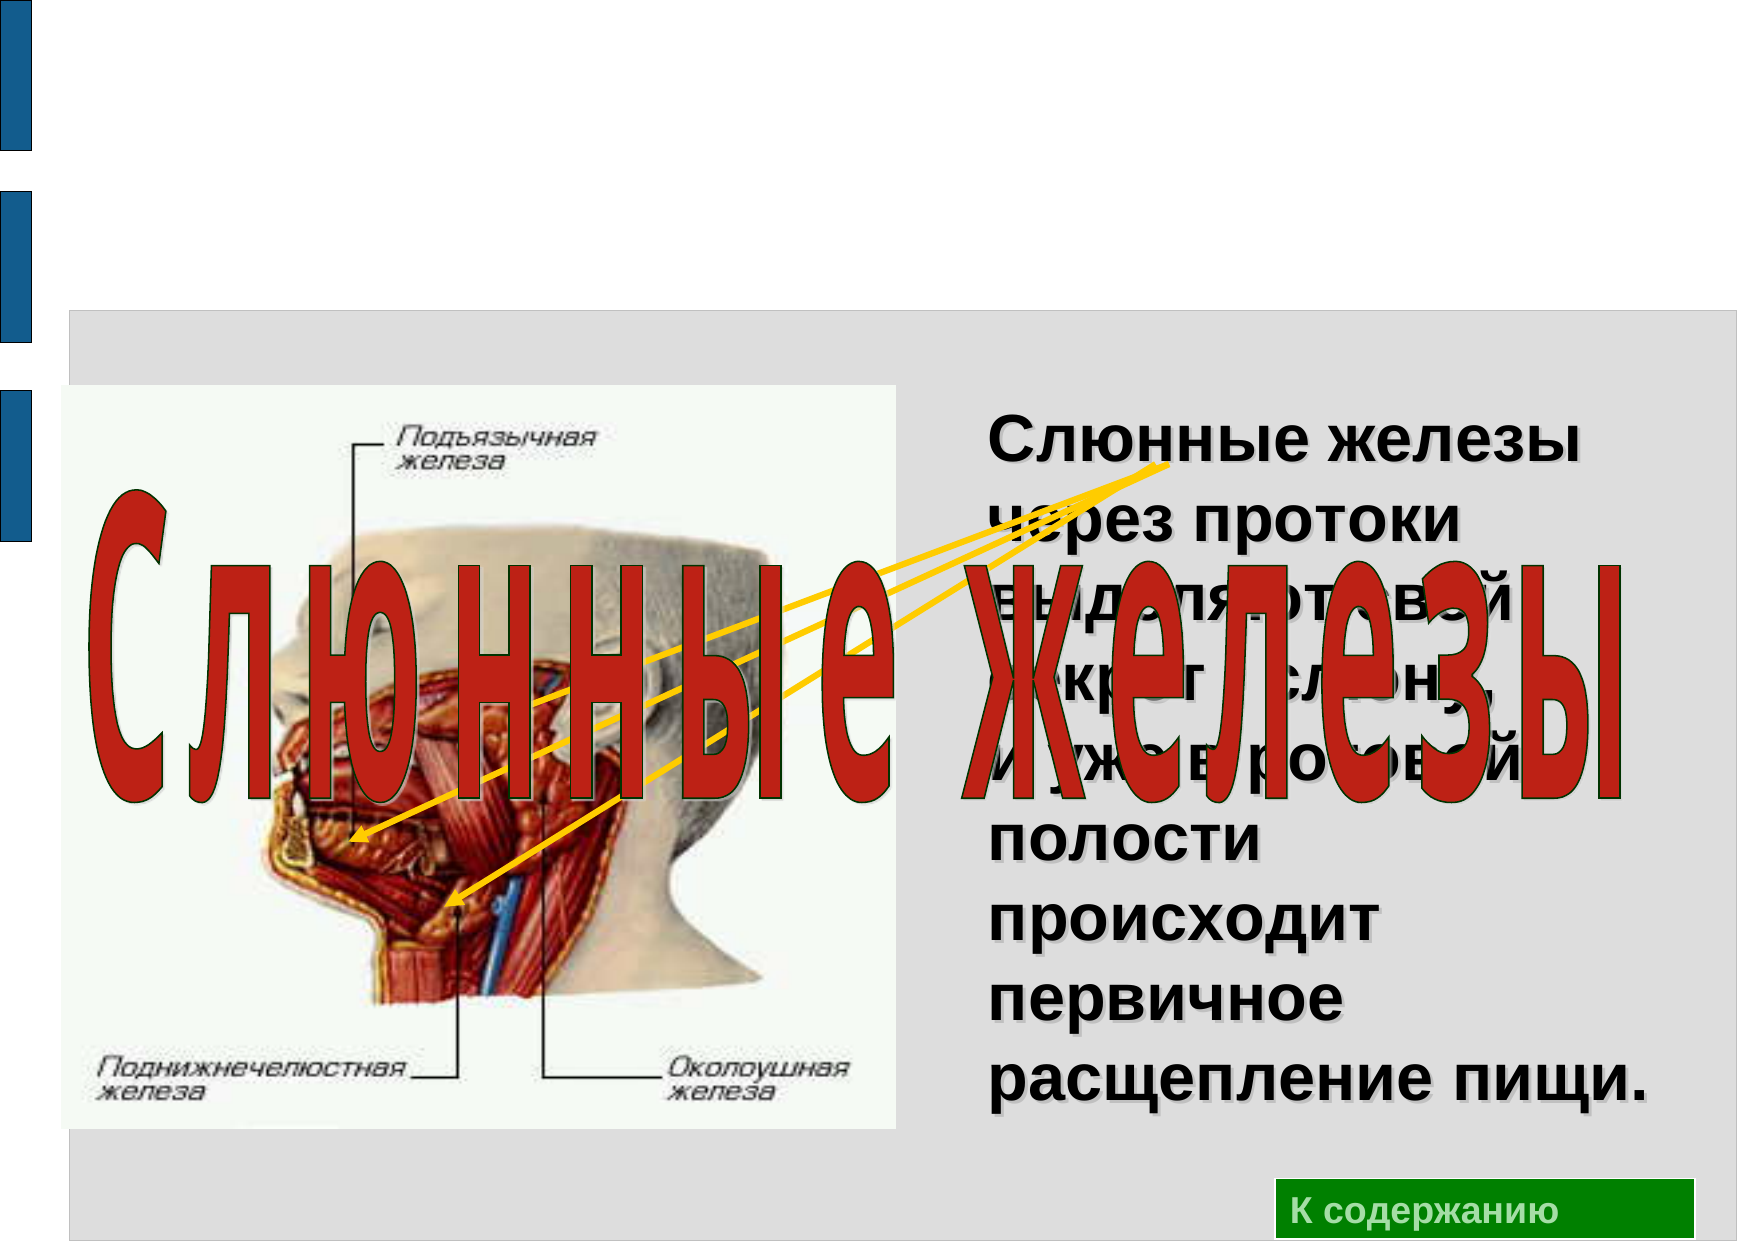

Слюнные железы через протоки выделяют свой секрет - слюну,
и уже в ротовой полости происходит первичное расщепление пищи.
Слюнные железы
К содержанию